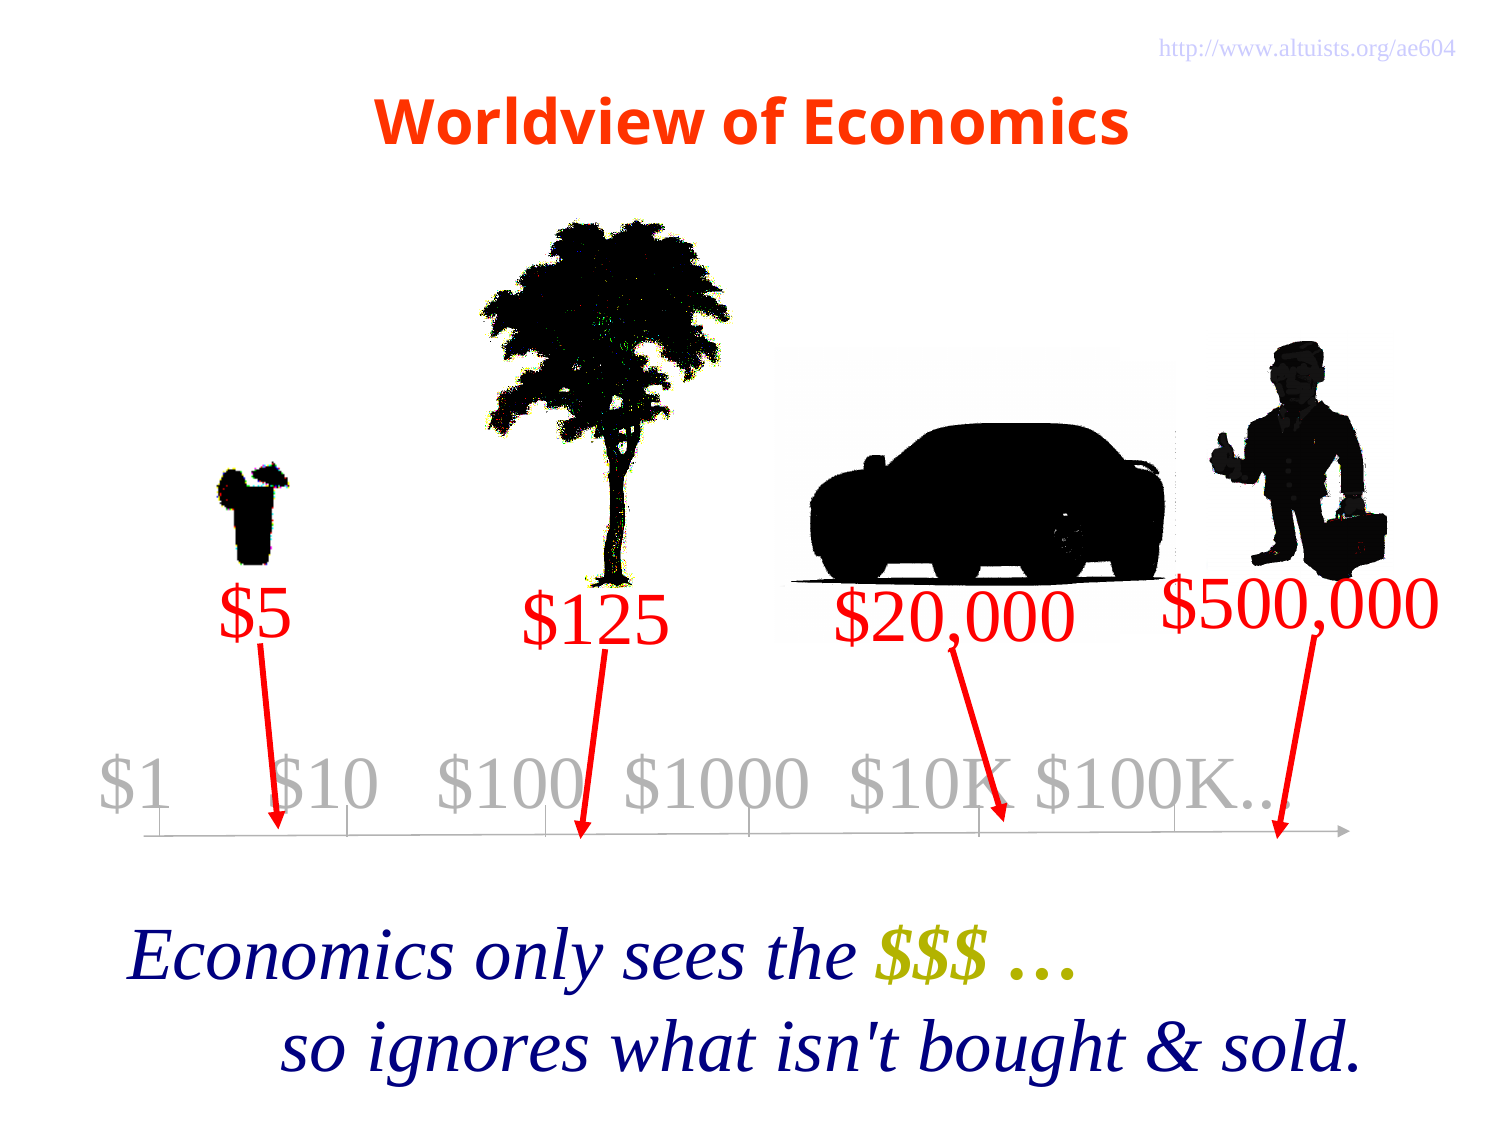

http://www.altuists.org/ae604
Worldview of Economics
$500,000
$5
$20,000
$125
$1 $10 $100 $1000 $10K $100K...
Economics only sees the $$$ …
so ignores what isn't bought & sold.